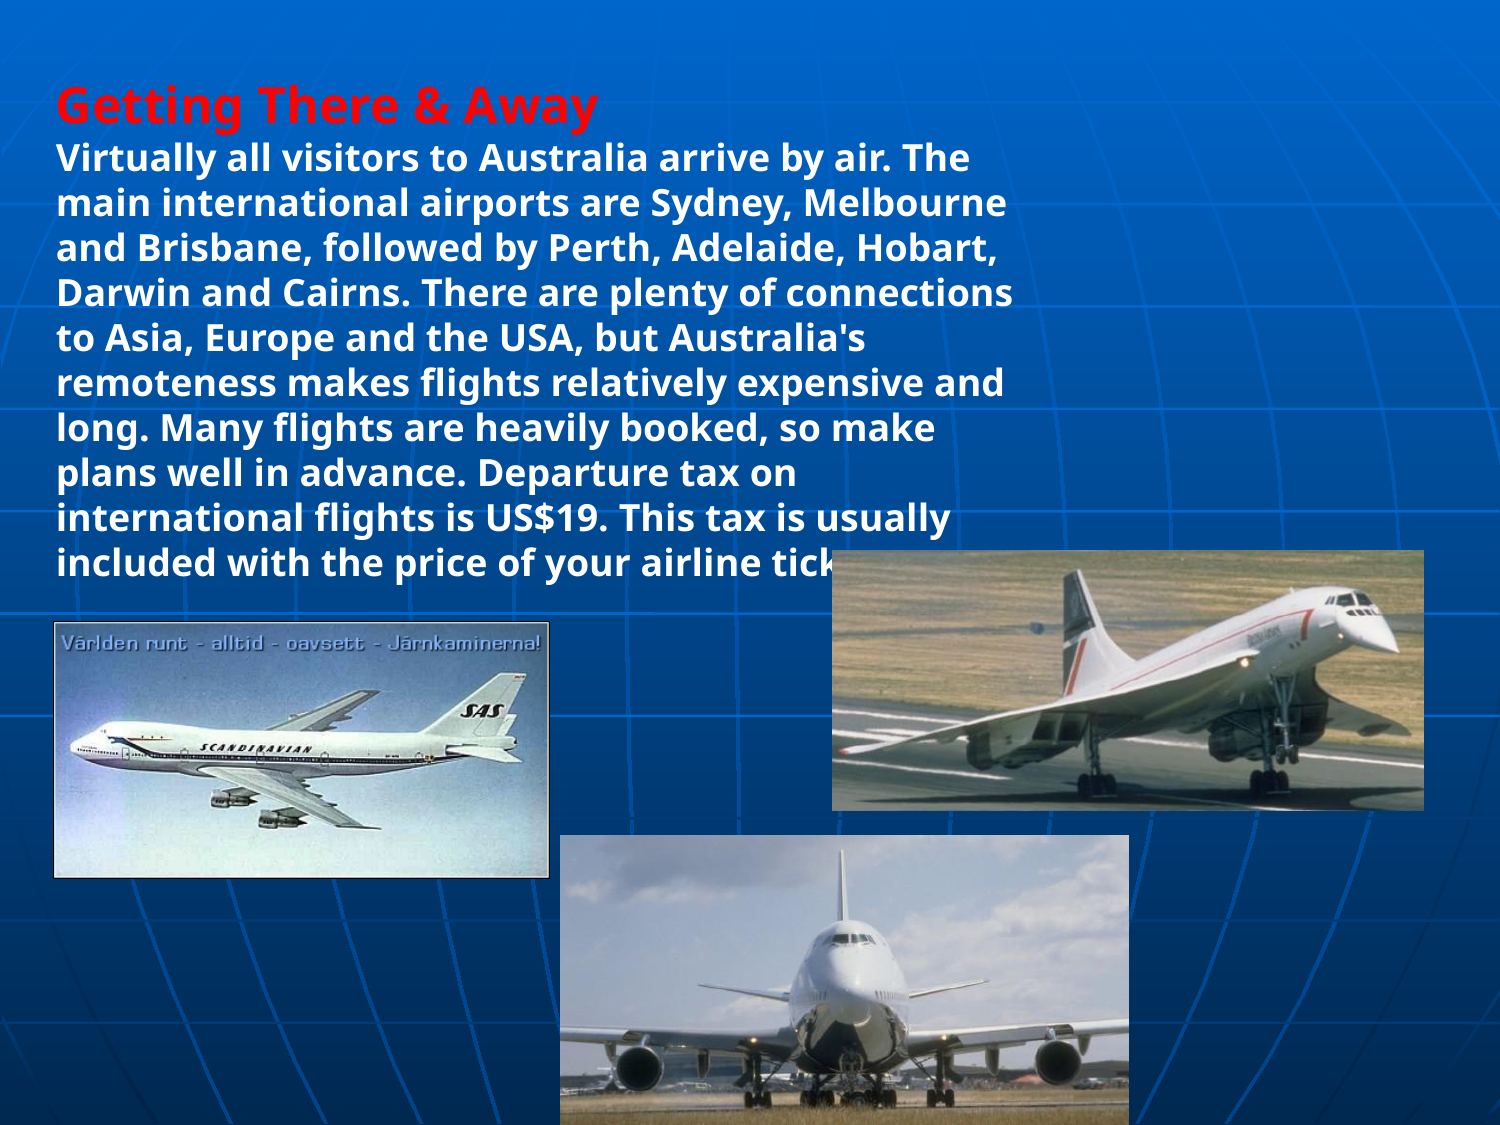

Getting There & Away
Virtually all visitors to Australia arrive by air. The main international airports are Sydney, Melbourne and Brisbane, followed by Perth, Adelaide, Hobart, Darwin and Cairns. There are plenty of connections to Asia, Europe and the USA, but Australia's remoteness makes flights relatively expensive and long. Many flights are heavily booked, so make plans well in advance. Departure tax on international flights is US$19. This tax is usually included with the price of your airline ticket.